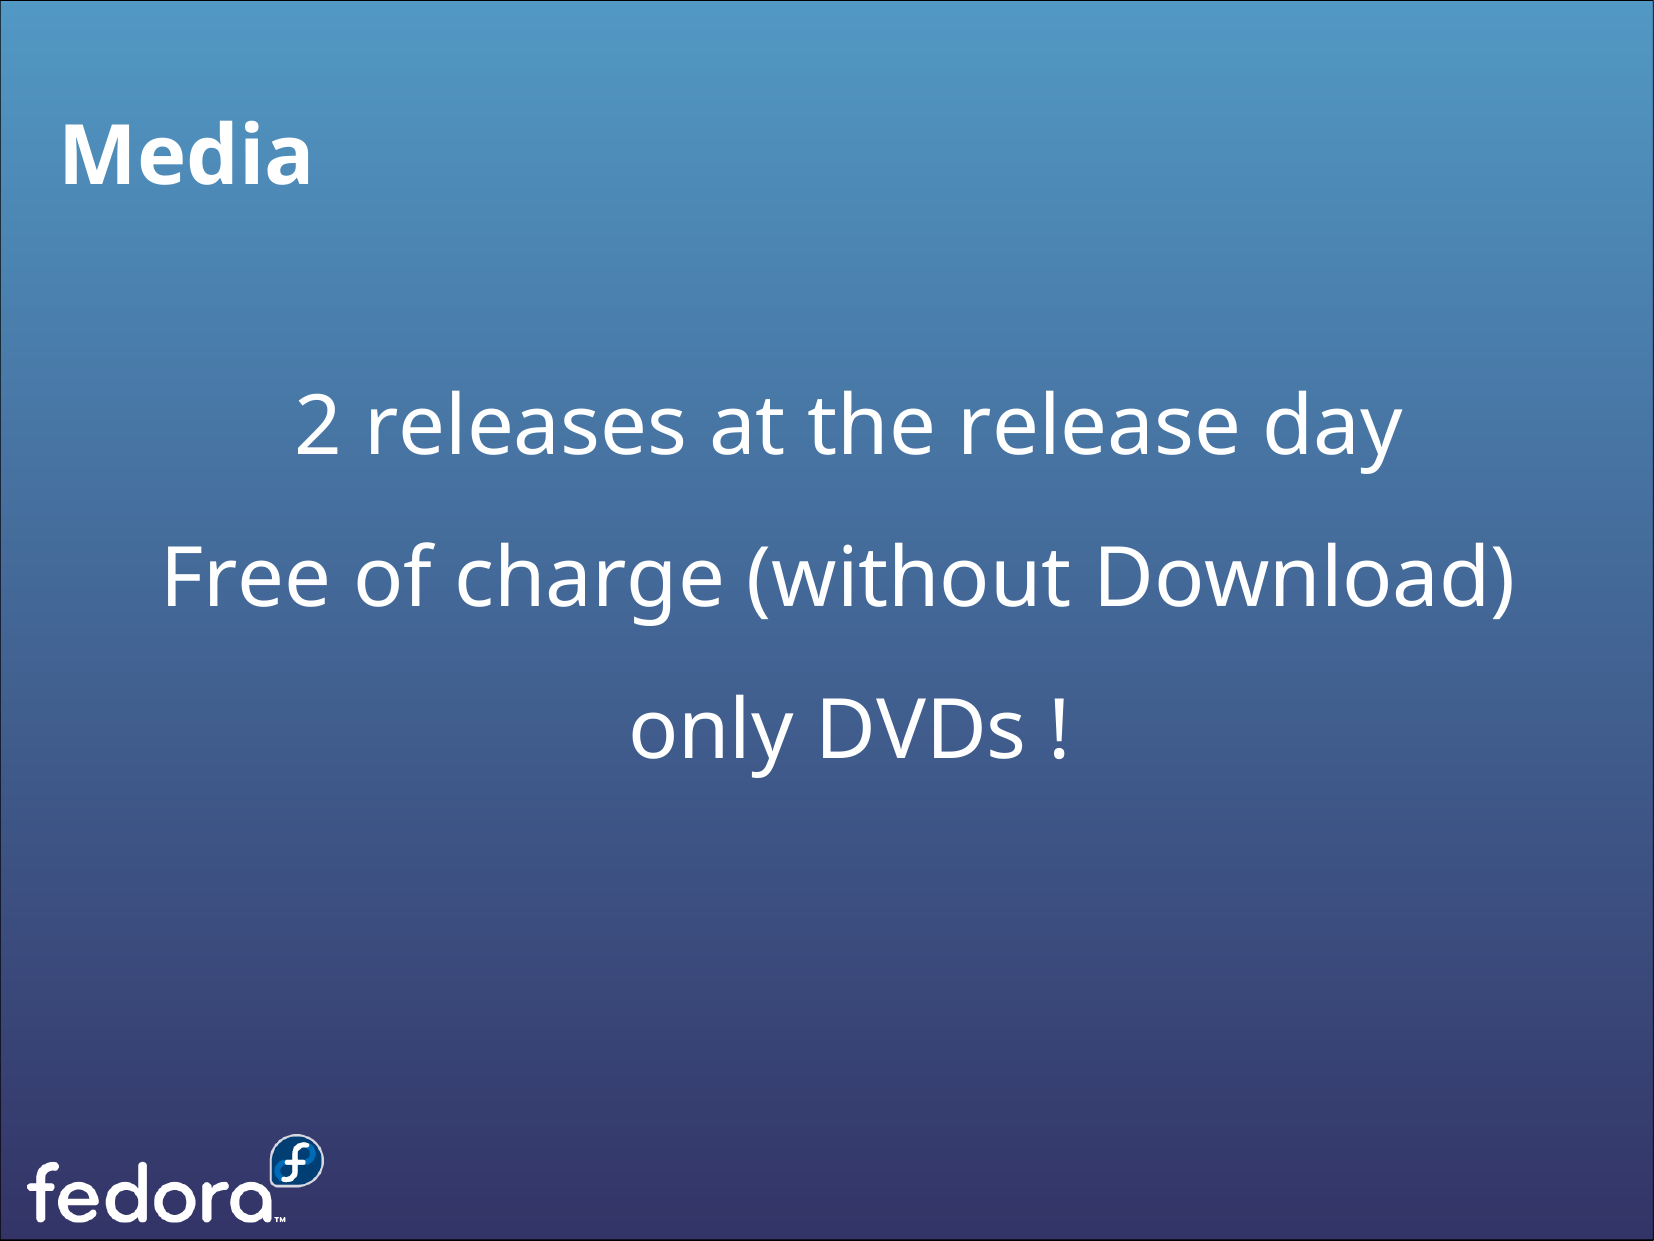

# Media
2 releases at the release day
Free of charge (without Download)
only DVDs !